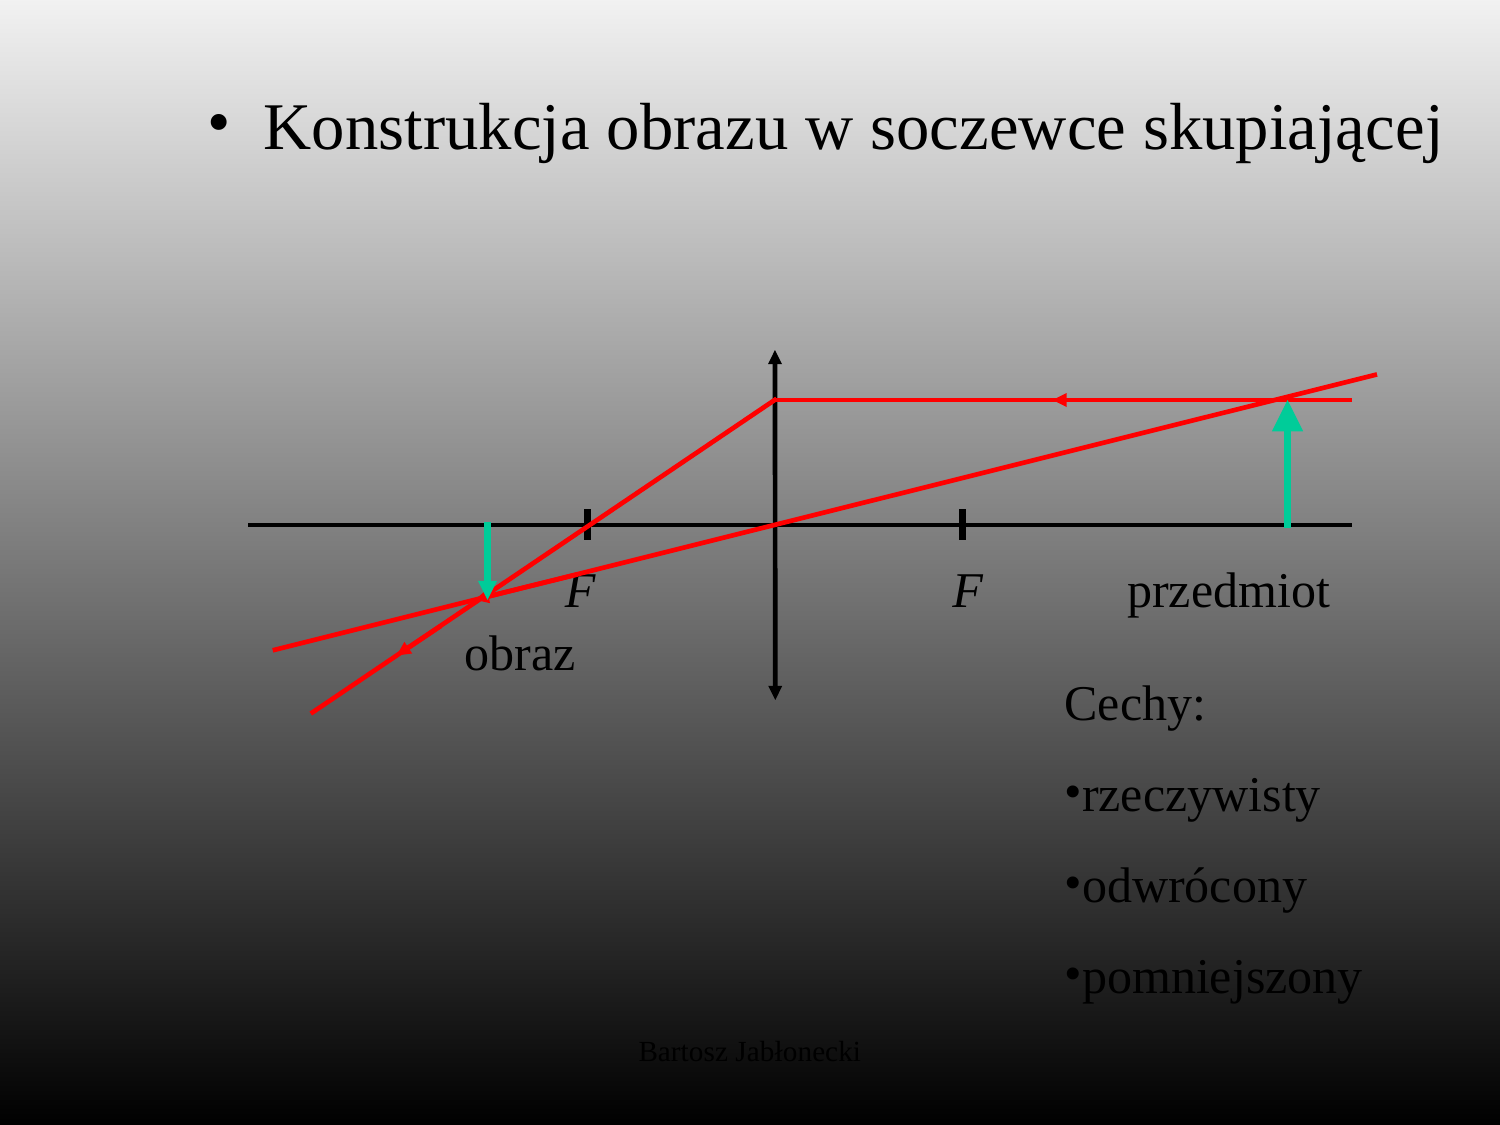

Konstrukcja obrazu w soczewce skupiającej
przedmiot
F
F
obraz
Cechy:
rzeczywisty
odwrócony
pomniejszony
Bartosz Jabłonecki